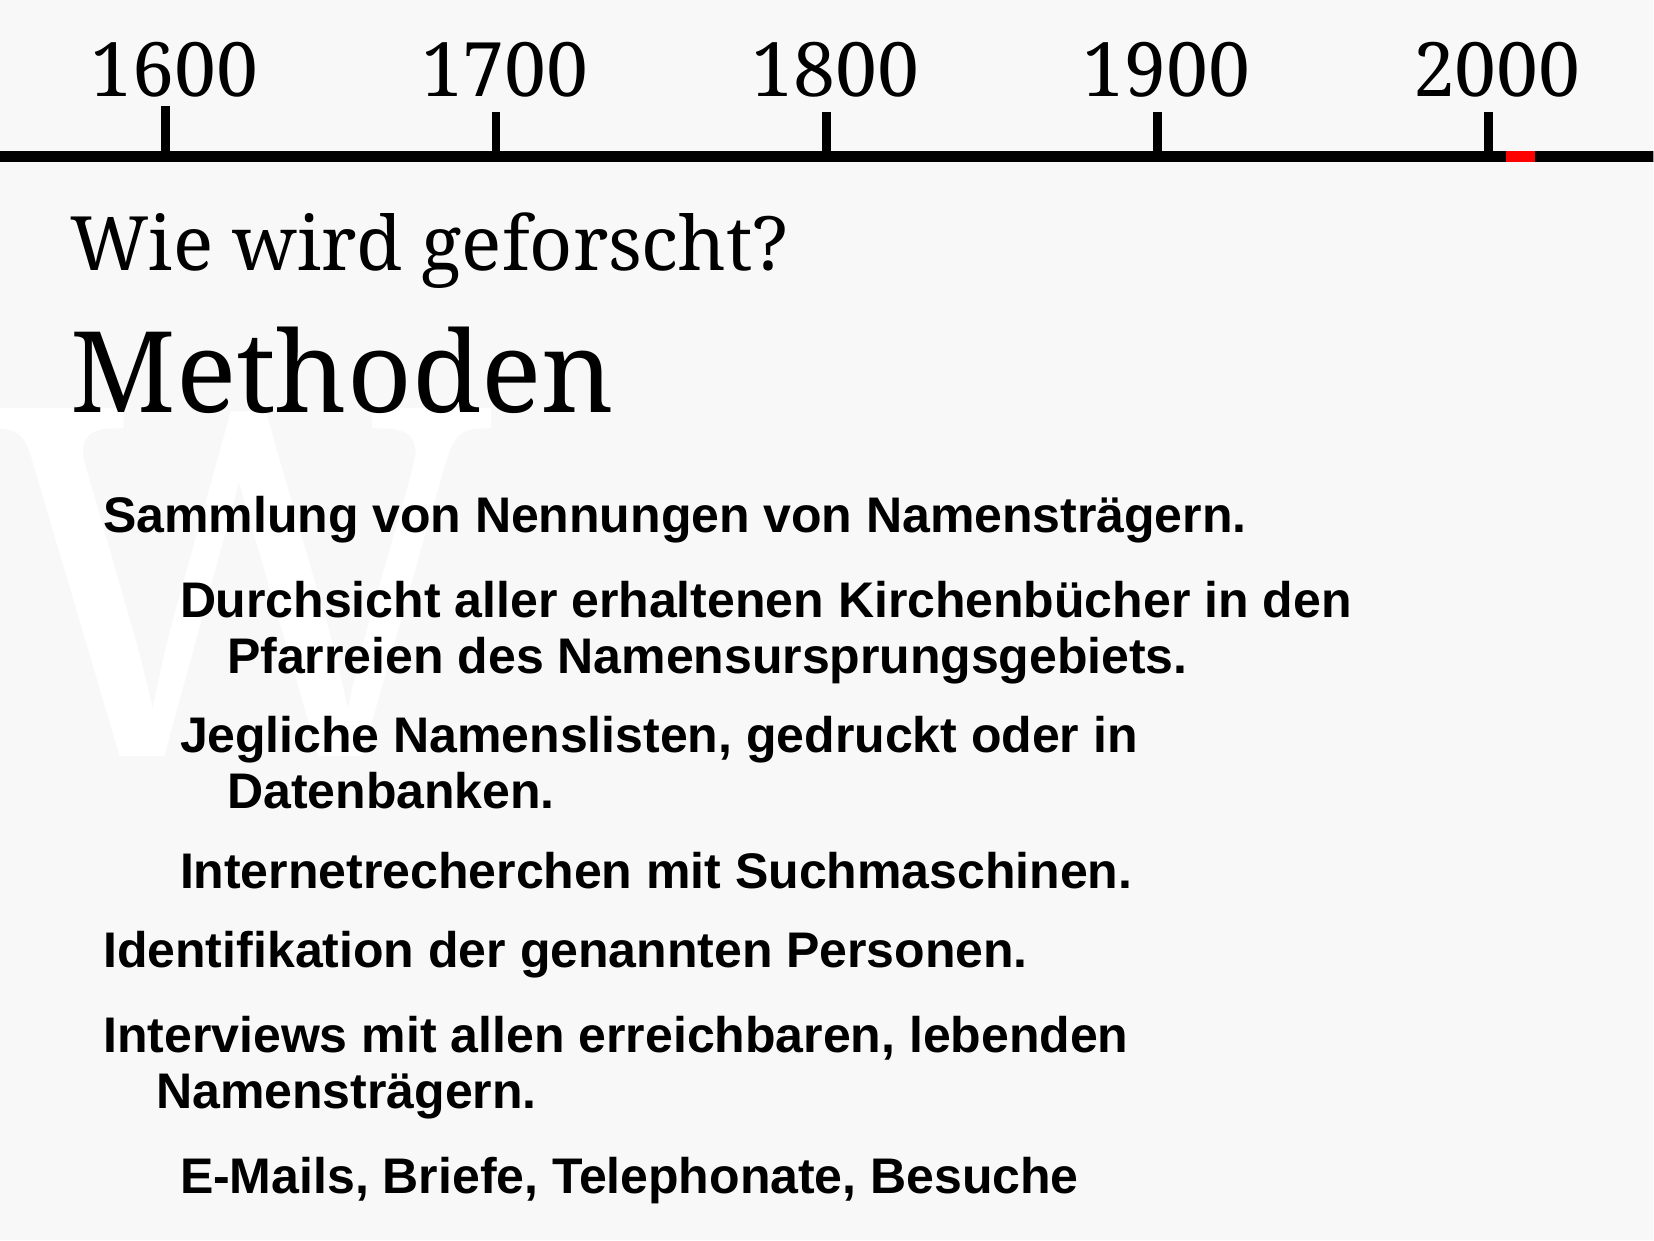

1600
1700
1800
1900
2000
# Wie wird geforscht? Methoden
W
Sammlung von Nennungen von Namensträgern.
Durchsicht aller erhaltenen Kirchenbücher in den Pfarreien des Namensursprungsgebiets.
Jegliche Namenslisten, gedruckt oder in Datenbanken.
Internetrecherchen mit Suchmaschinen.
Identifikation der genannten Personen.
Interviews mit allen erreichbaren, lebenden Namensträgern.
E-Mails, Briefe, Telephonate, Besuche